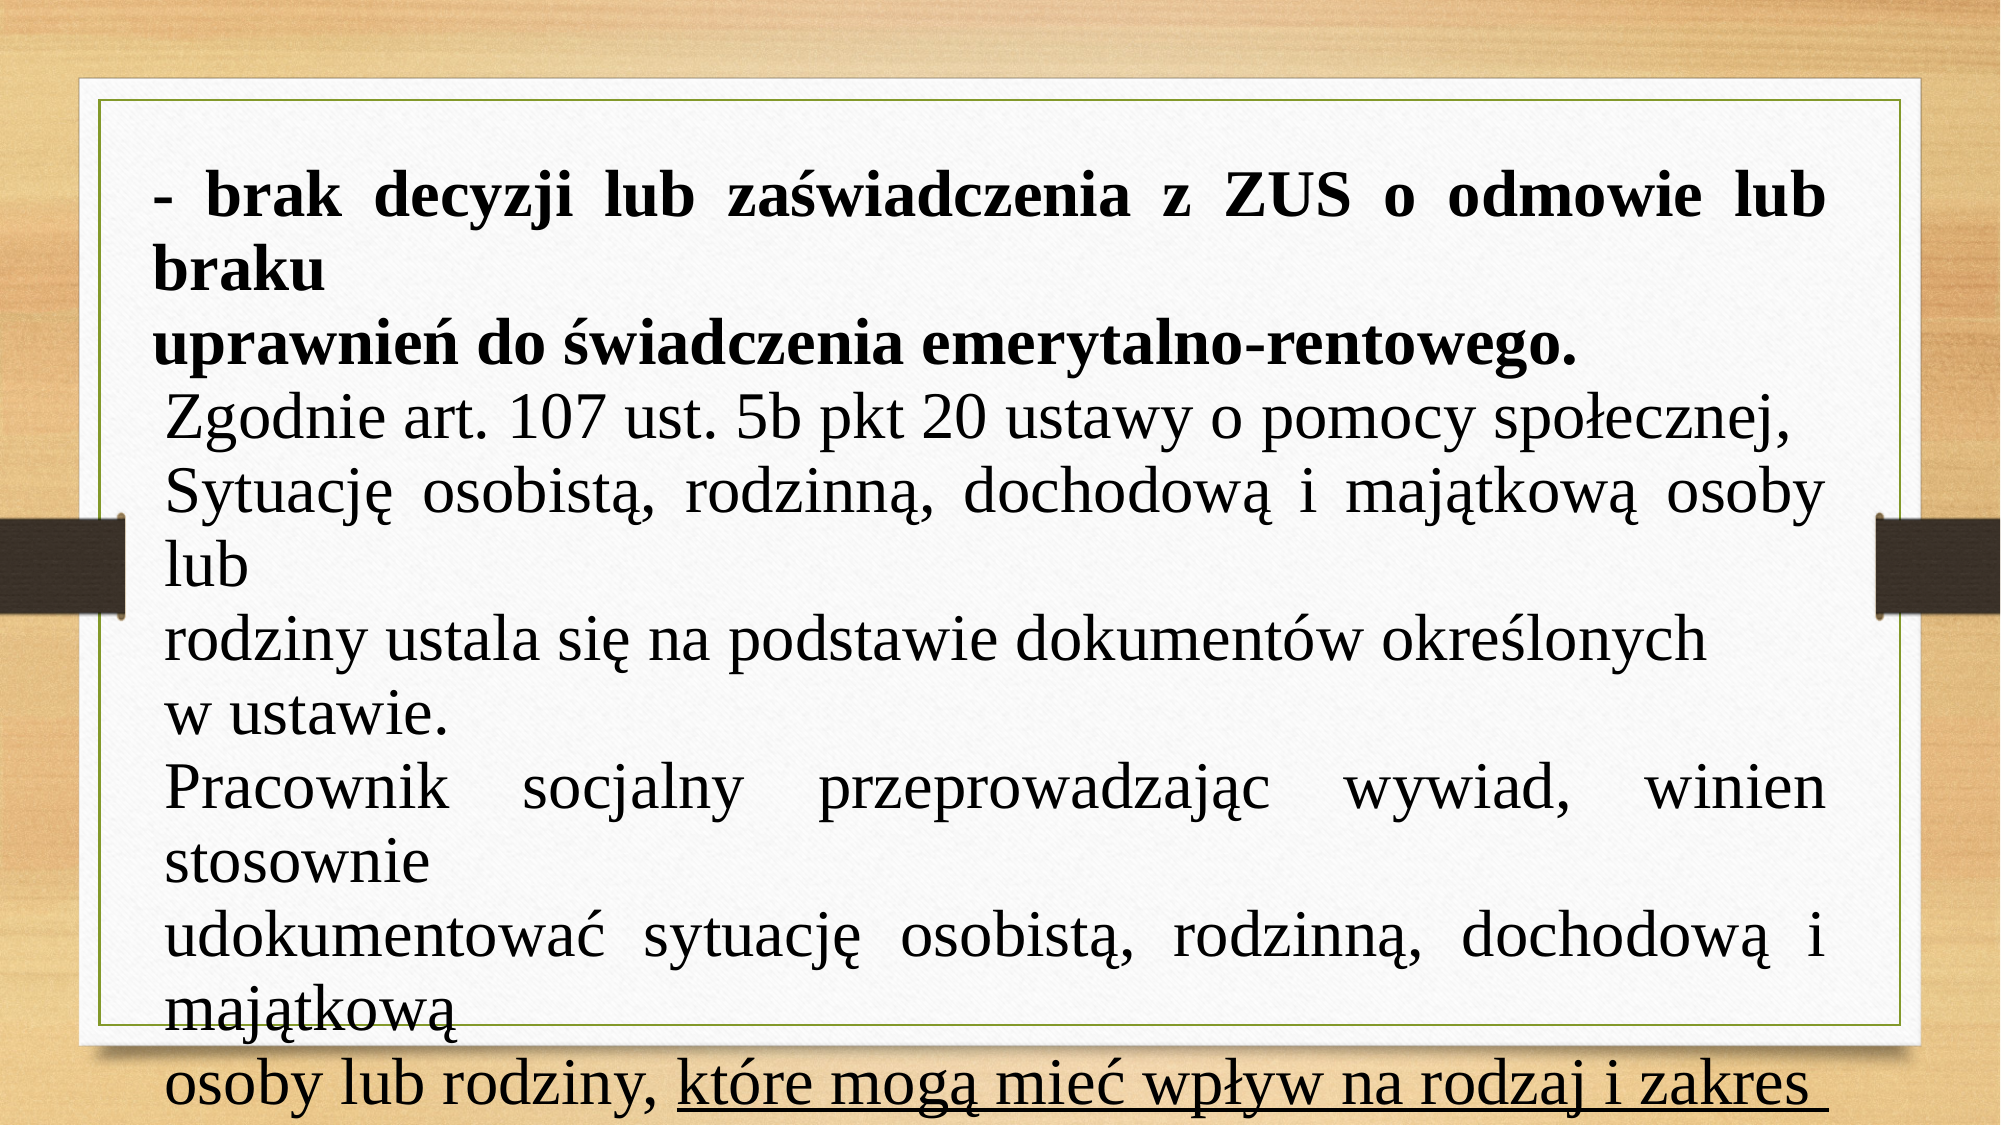

- brak decyzji lub zaświadczenia z ZUS o odmowie lub braku
uprawnień do świadczenia emerytalno-rentowego.
Zgodnie art. 107 ust. 5b pkt 20 ustawy o pomocy społecznej,
Sytuację osobistą, rodzinną, dochodową i majątkową osoby lub
rodziny ustala się na podstawie dokumentów określonych
w ustawie.
Pracownik socjalny przeprowadzając wywiad, winien stosownie
udokumentować sytuację osobistą, rodzinną, dochodową i majątkową
osoby lub rodziny, które mogą mieć wpływ na rodzaj i zakres
przyznawanej im pomocy.